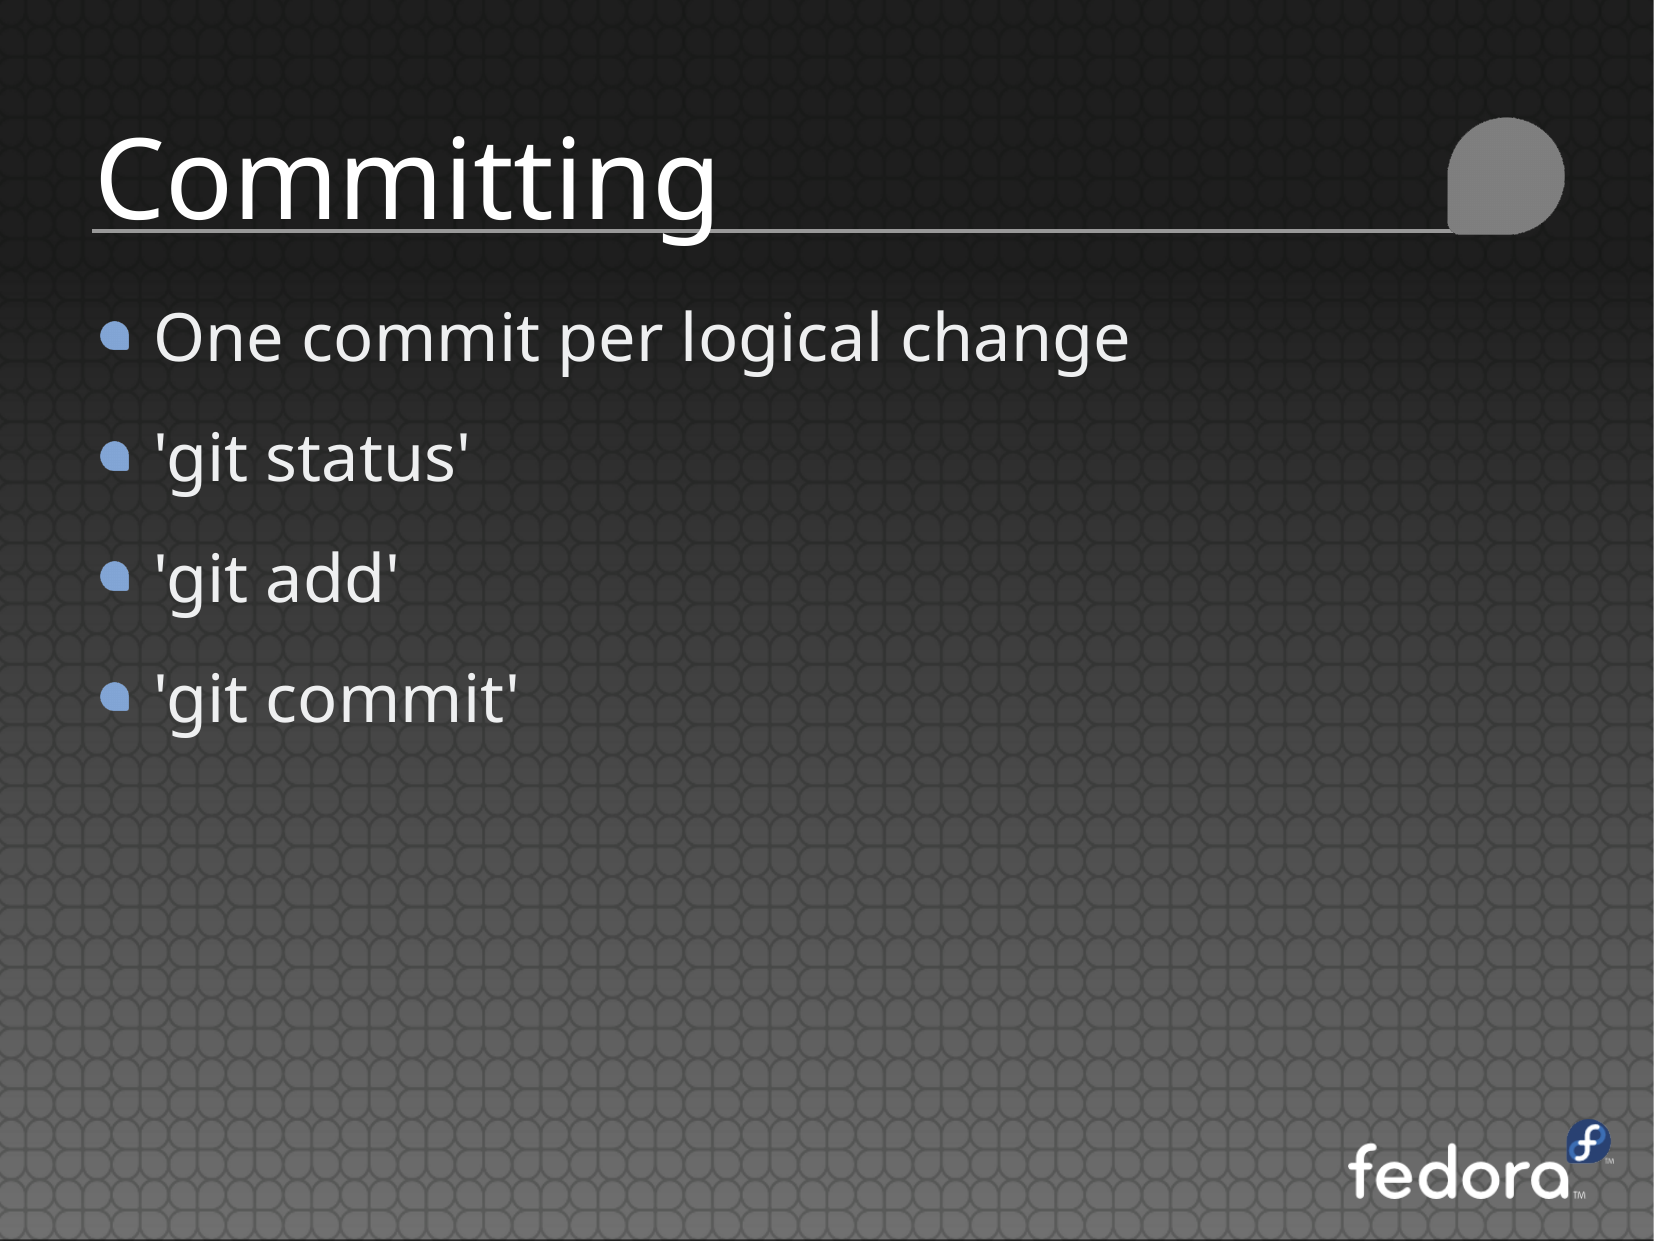

Committing
# One commit per logical change
'git status'
'git add'
'git commit'